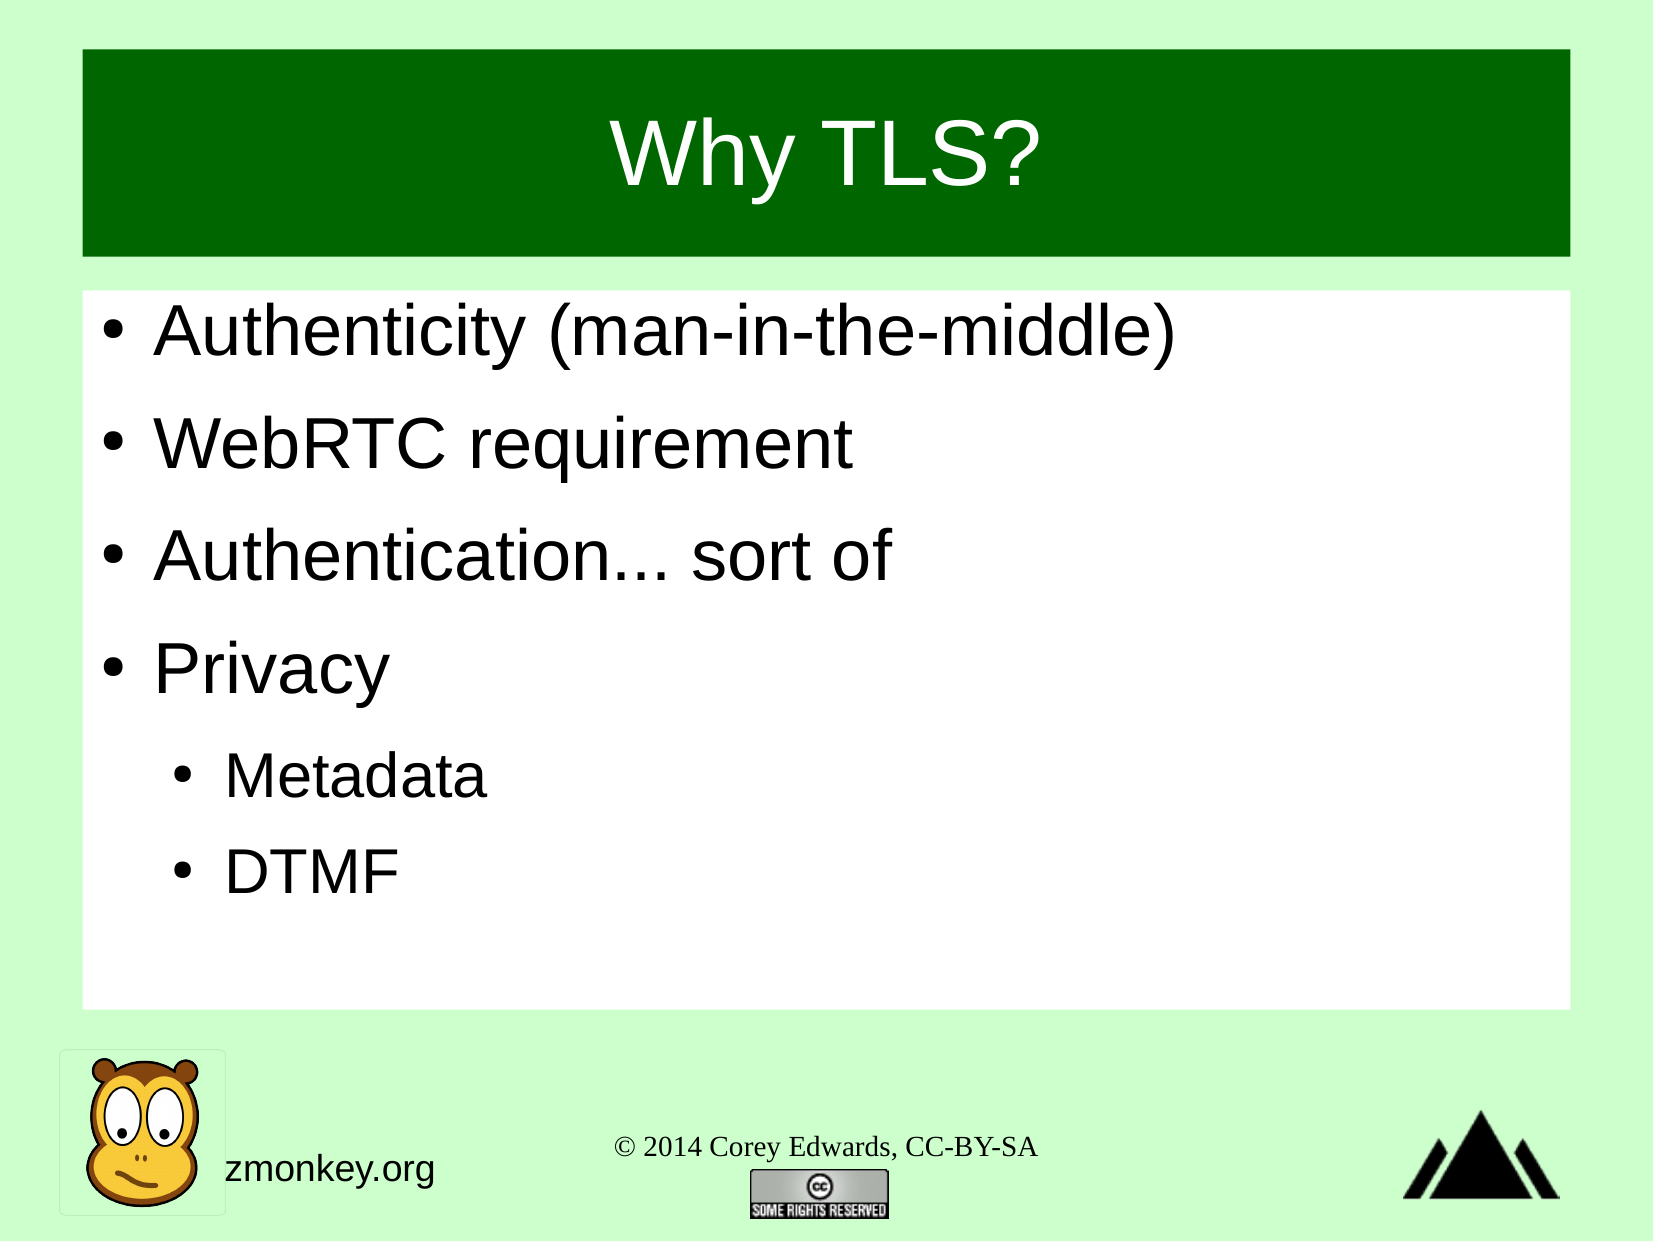

# Why TLS?
Authenticity (man-in-the-middle)
WebRTC requirement
Authentication... sort of
Privacy
Metadata
DTMF